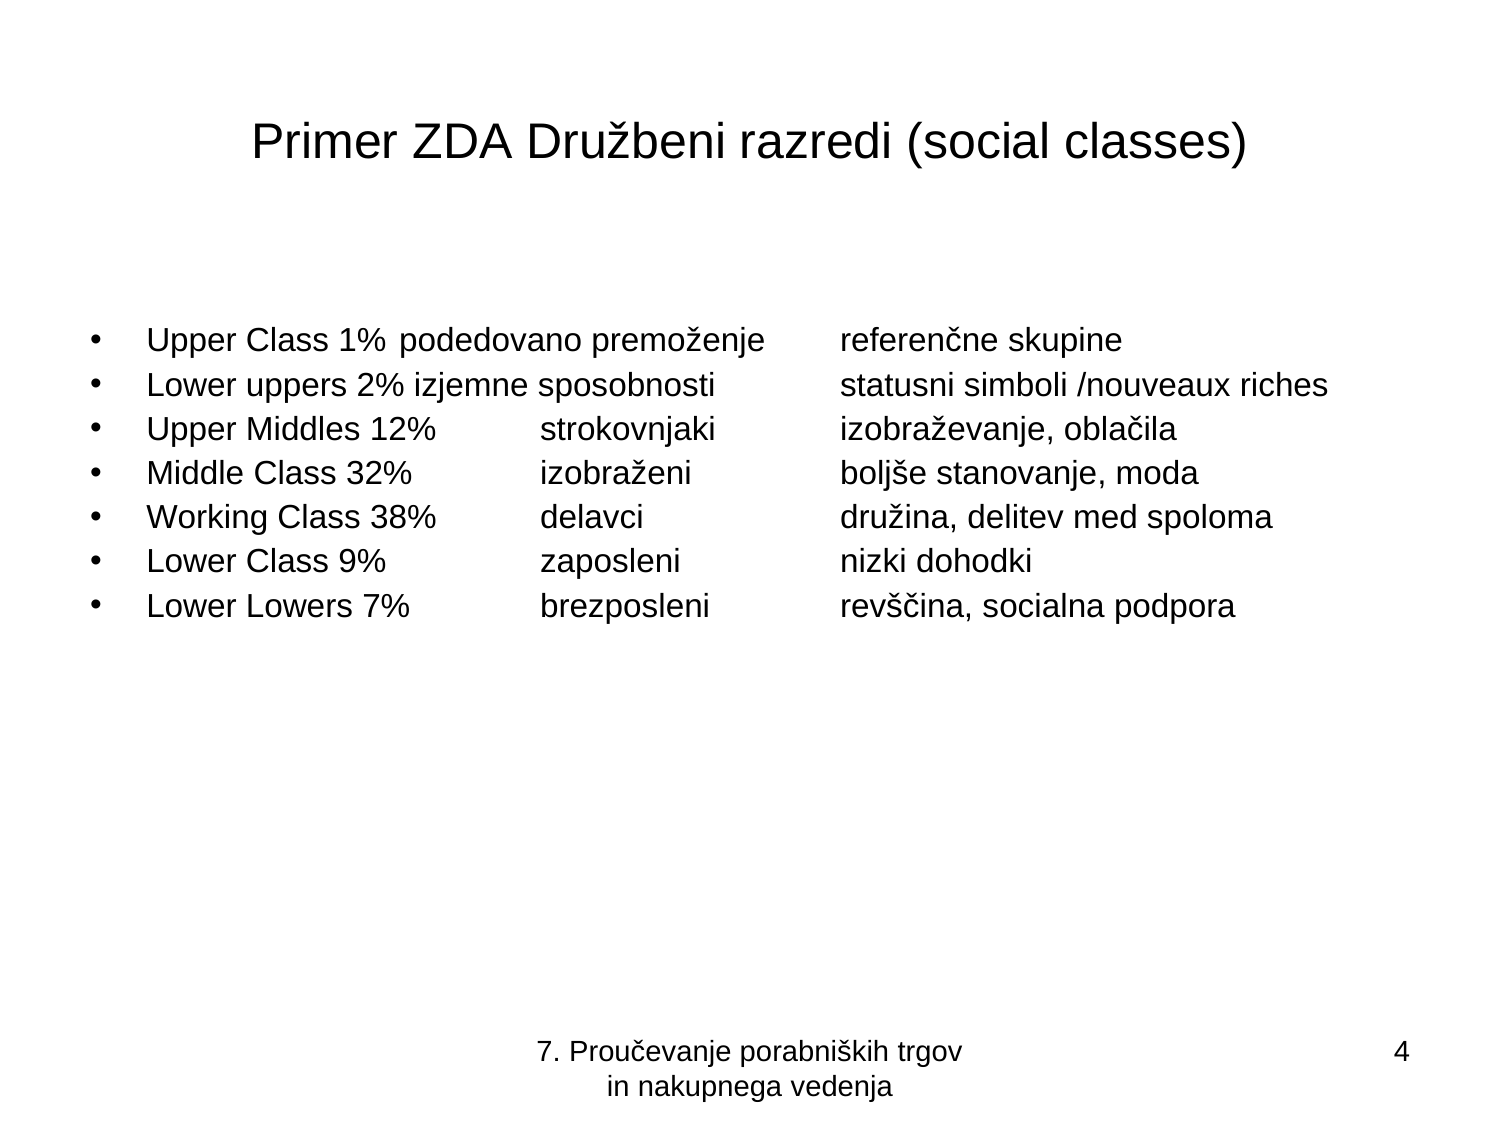

# Primer ZDA Družbeni razredi (social classes)
Upper Class 1%	 podedovano premoženje	referenčne skupine
Lower uppers 2% izjemne sposobnosti	statusni simboli /nouveaux riches
Upper Middles 12%	strokovnjaki	izobraževanje, oblačila
Middle Class 32%	izobraženi	boljše stanovanje, moda
Working Class 38%	delavci		družina, delitev med spoloma
Lower Class 9%		zaposleni		nizki dohodki
Lower Lowers 7%	brezposleni	revščina, socialna podpora
7. Proučevanje porabniških trgov in nakupnega vedenja